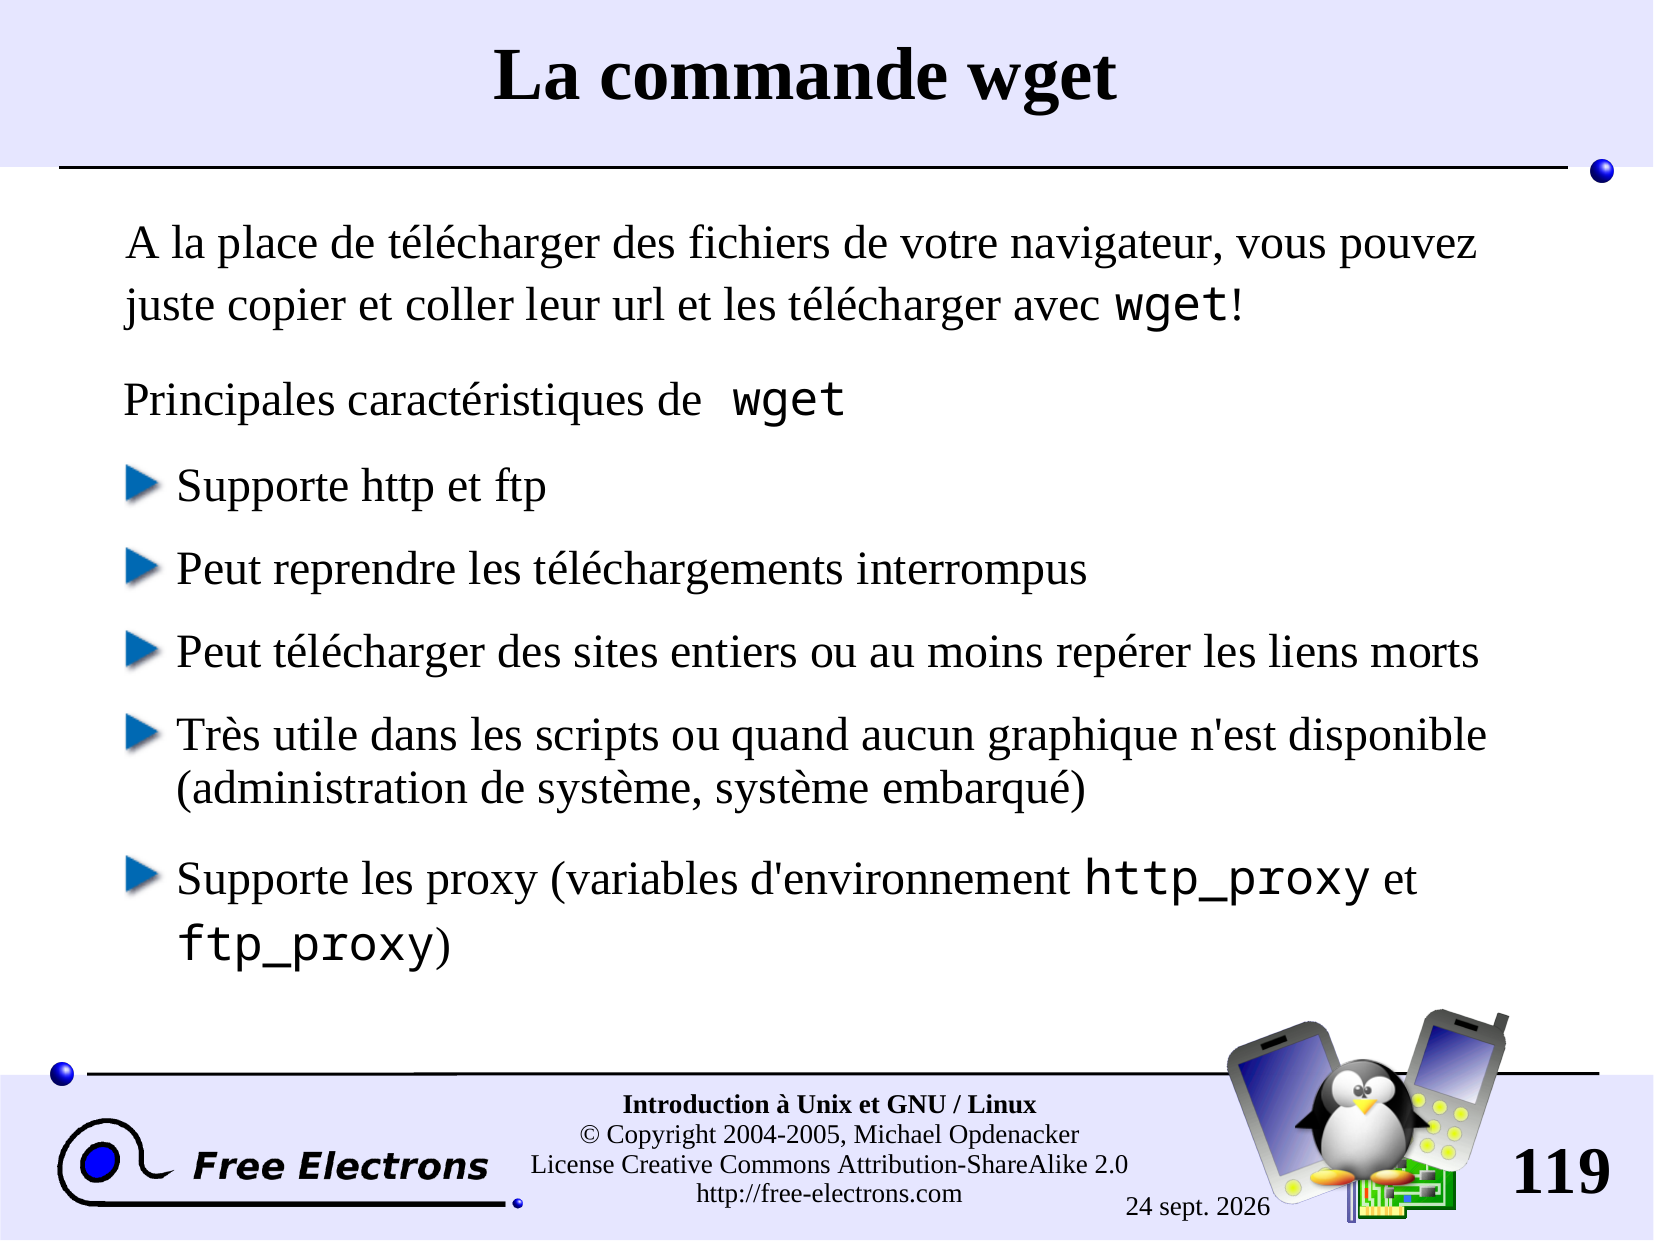

# La commande wget
A la place de télécharger des fichiers de votre navigateur, vous pouvez juste copier et coller leur url et les télécharger avec wget!
Principales caractéristiques de wget
Supporte http et ftp
Peut reprendre les téléchargements interrompus
Peut télécharger des sites entiers ou au moins repérer les liens morts
Très utile dans les scripts ou quand aucun graphique n'est disponible (administration de système, système embarqué)
Supporte les proxy (variables d'environnement http_proxy et ftp_proxy)